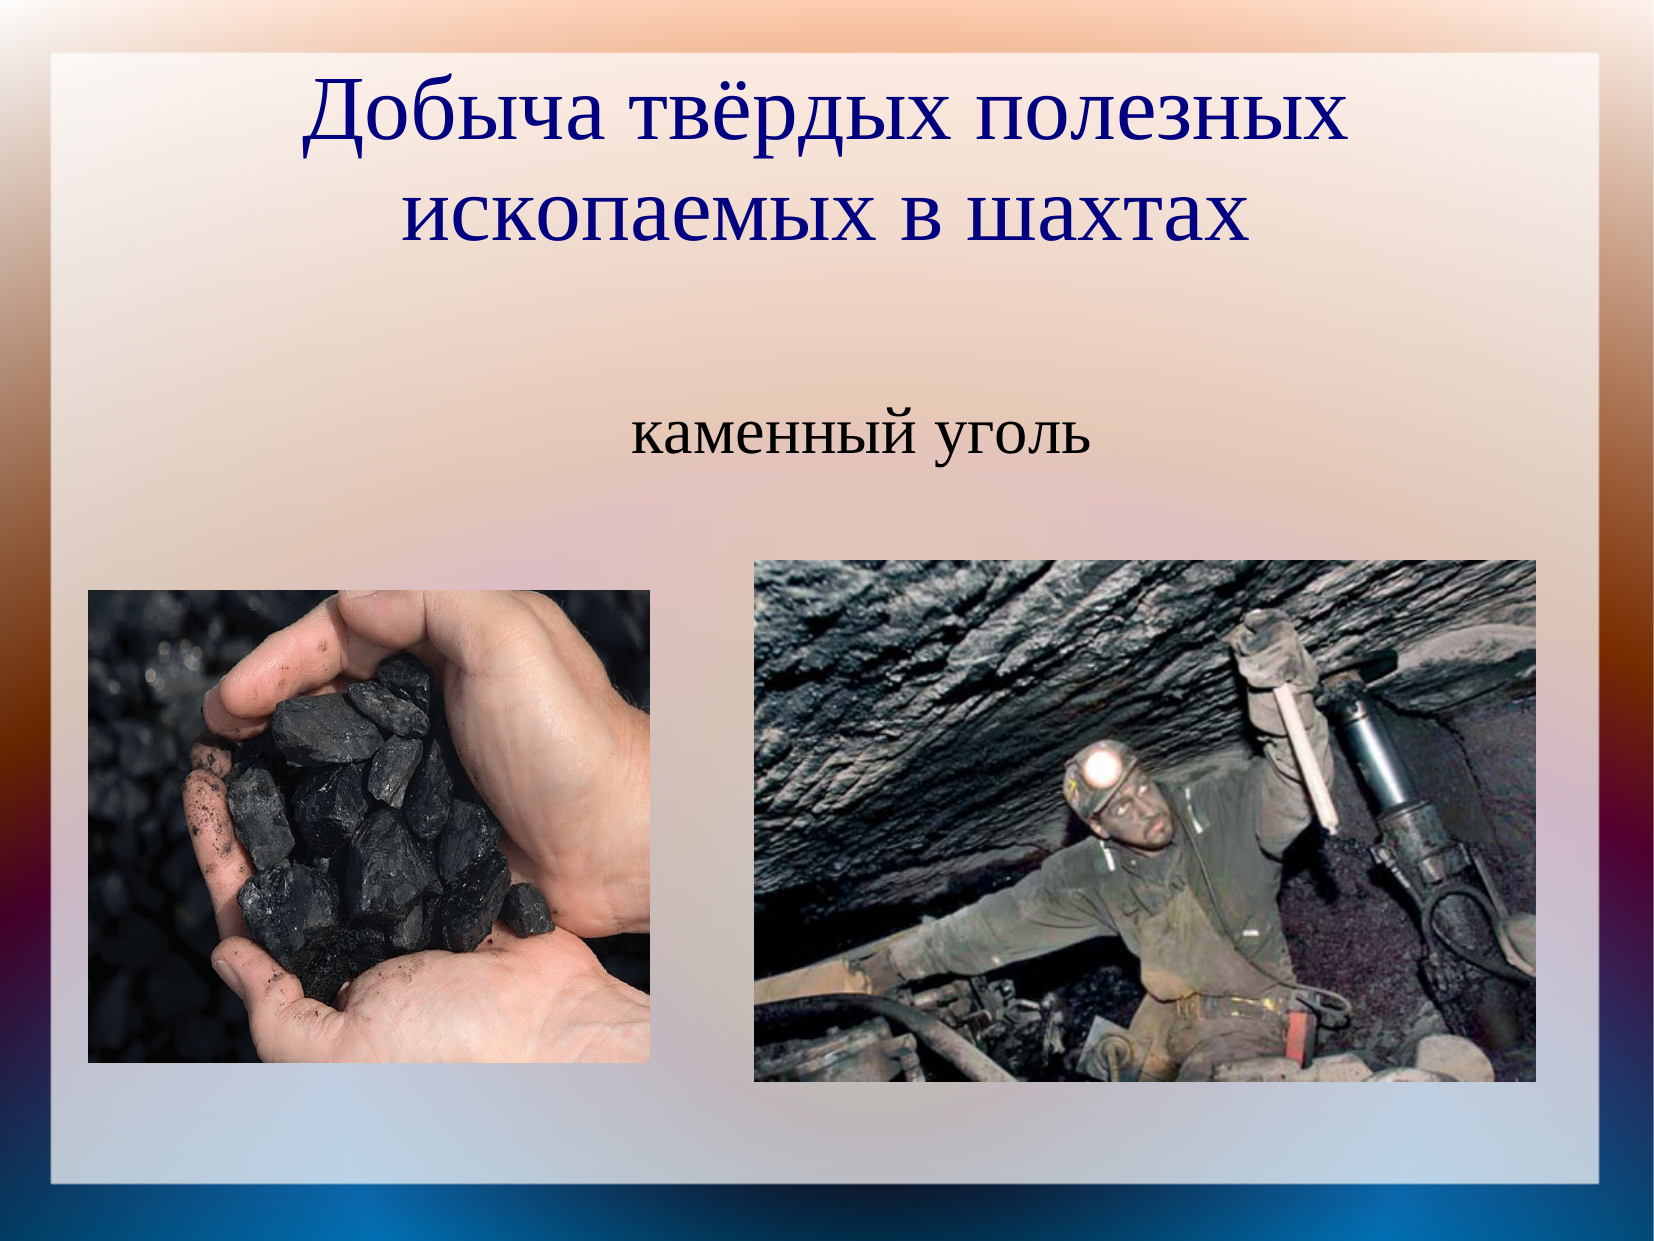

# Добыча твёрдых полезных ископаемых в шахтах
каменный уголь